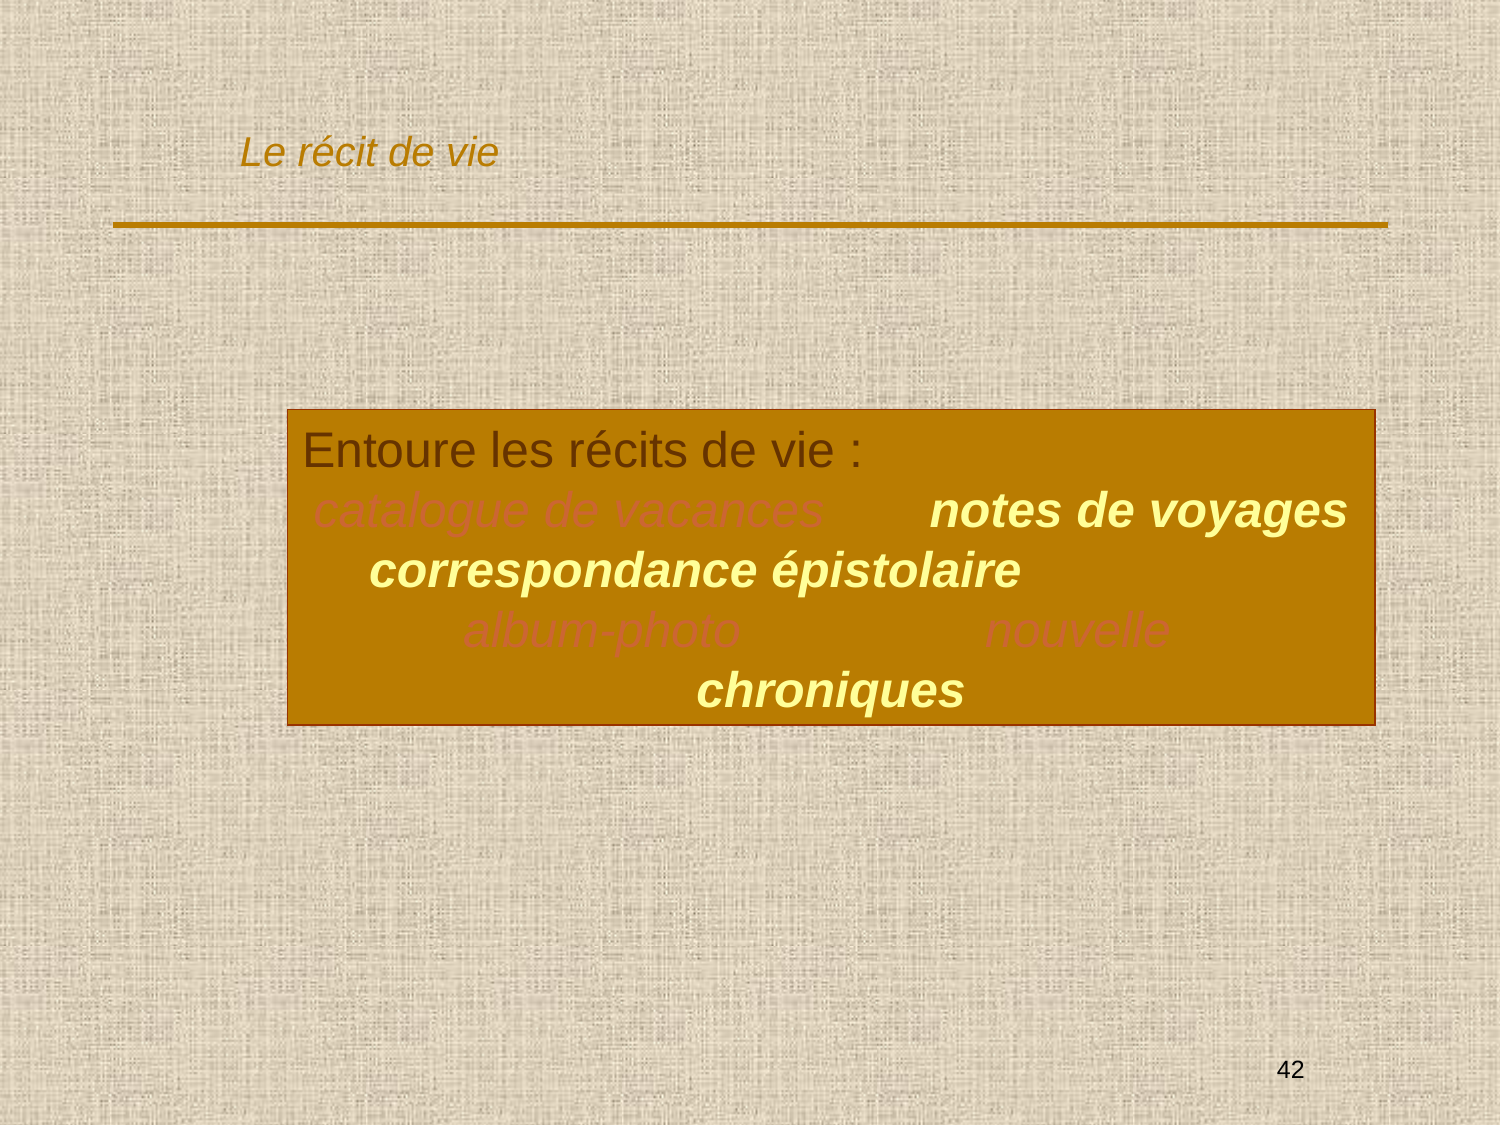

Le récit de vie
Entoure les récits de vie :
catalogue de vacances	notes de voyages correspondance épistolaire 		album-photo 	nouvelle 	chroniques
42